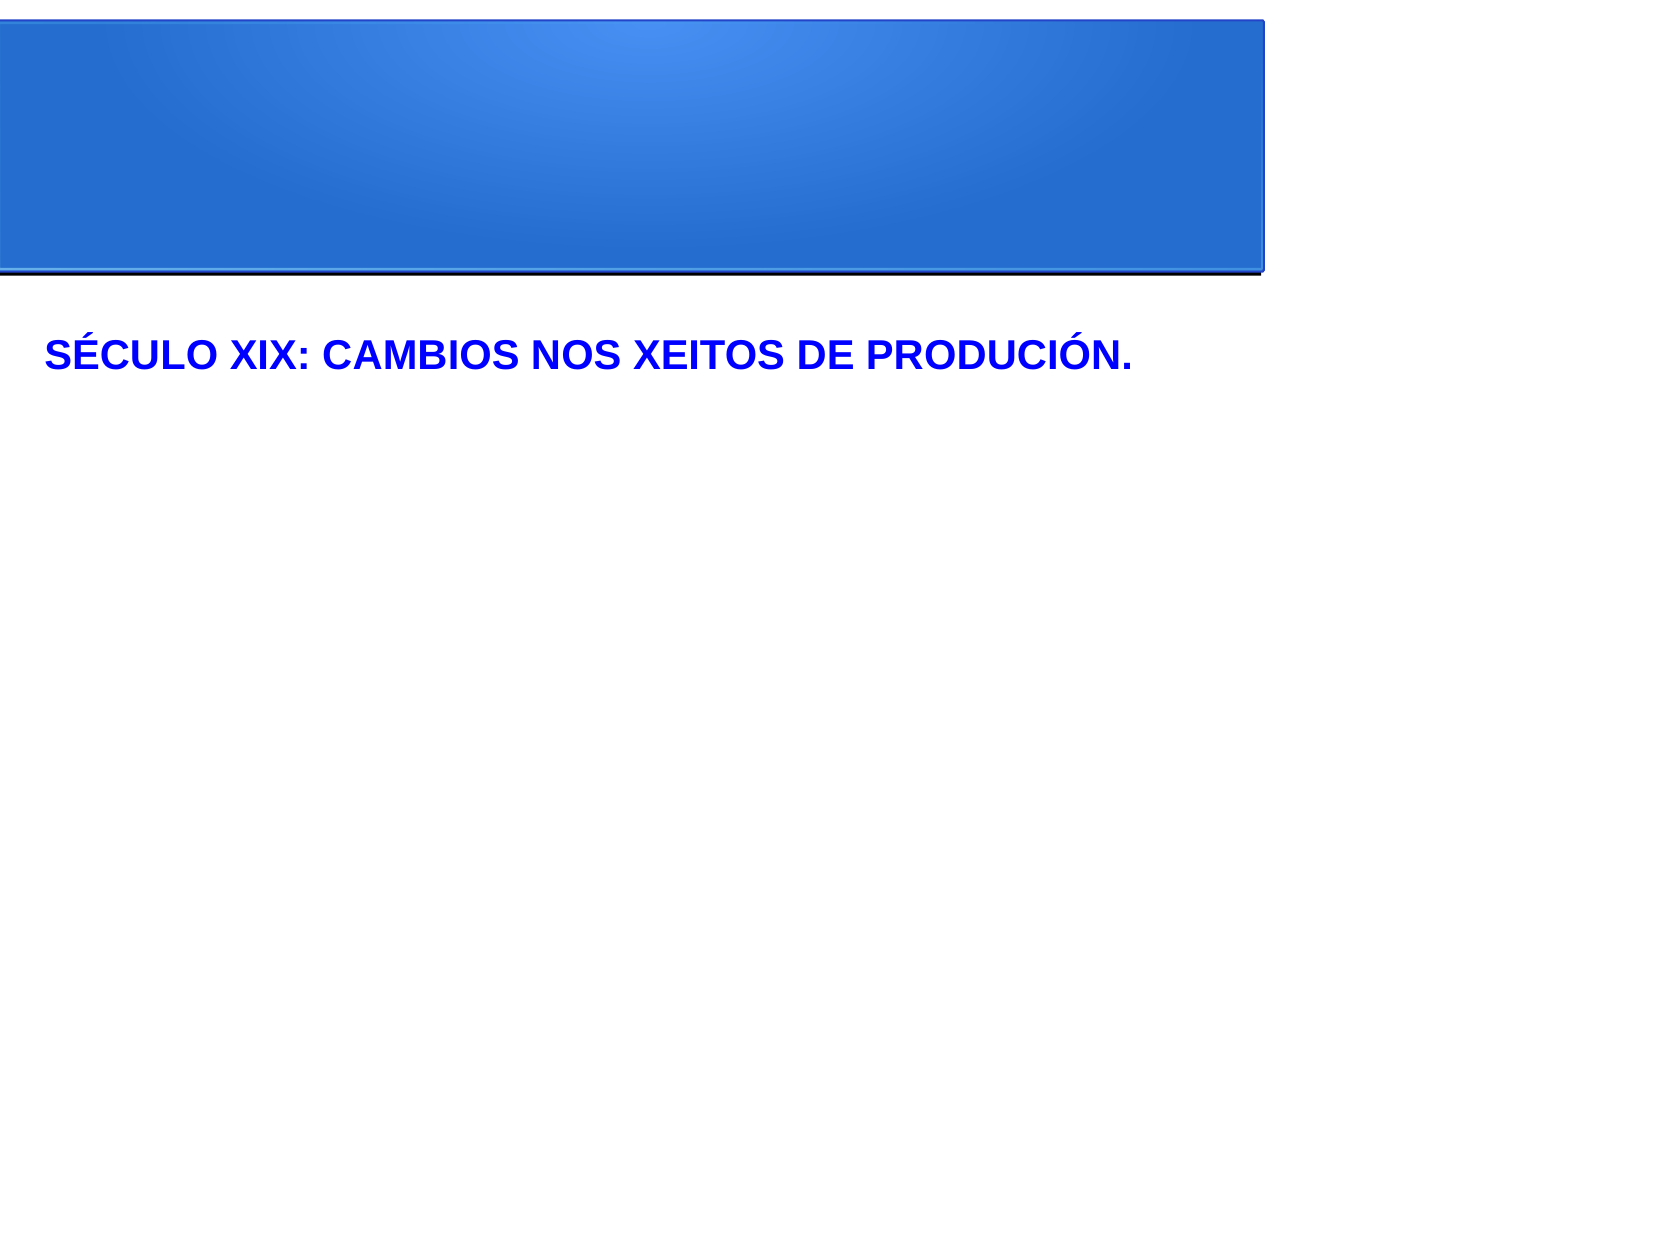

SÉCULO XIX: CAMBIOS NOS XEITOS DE PRODUCIÓN.